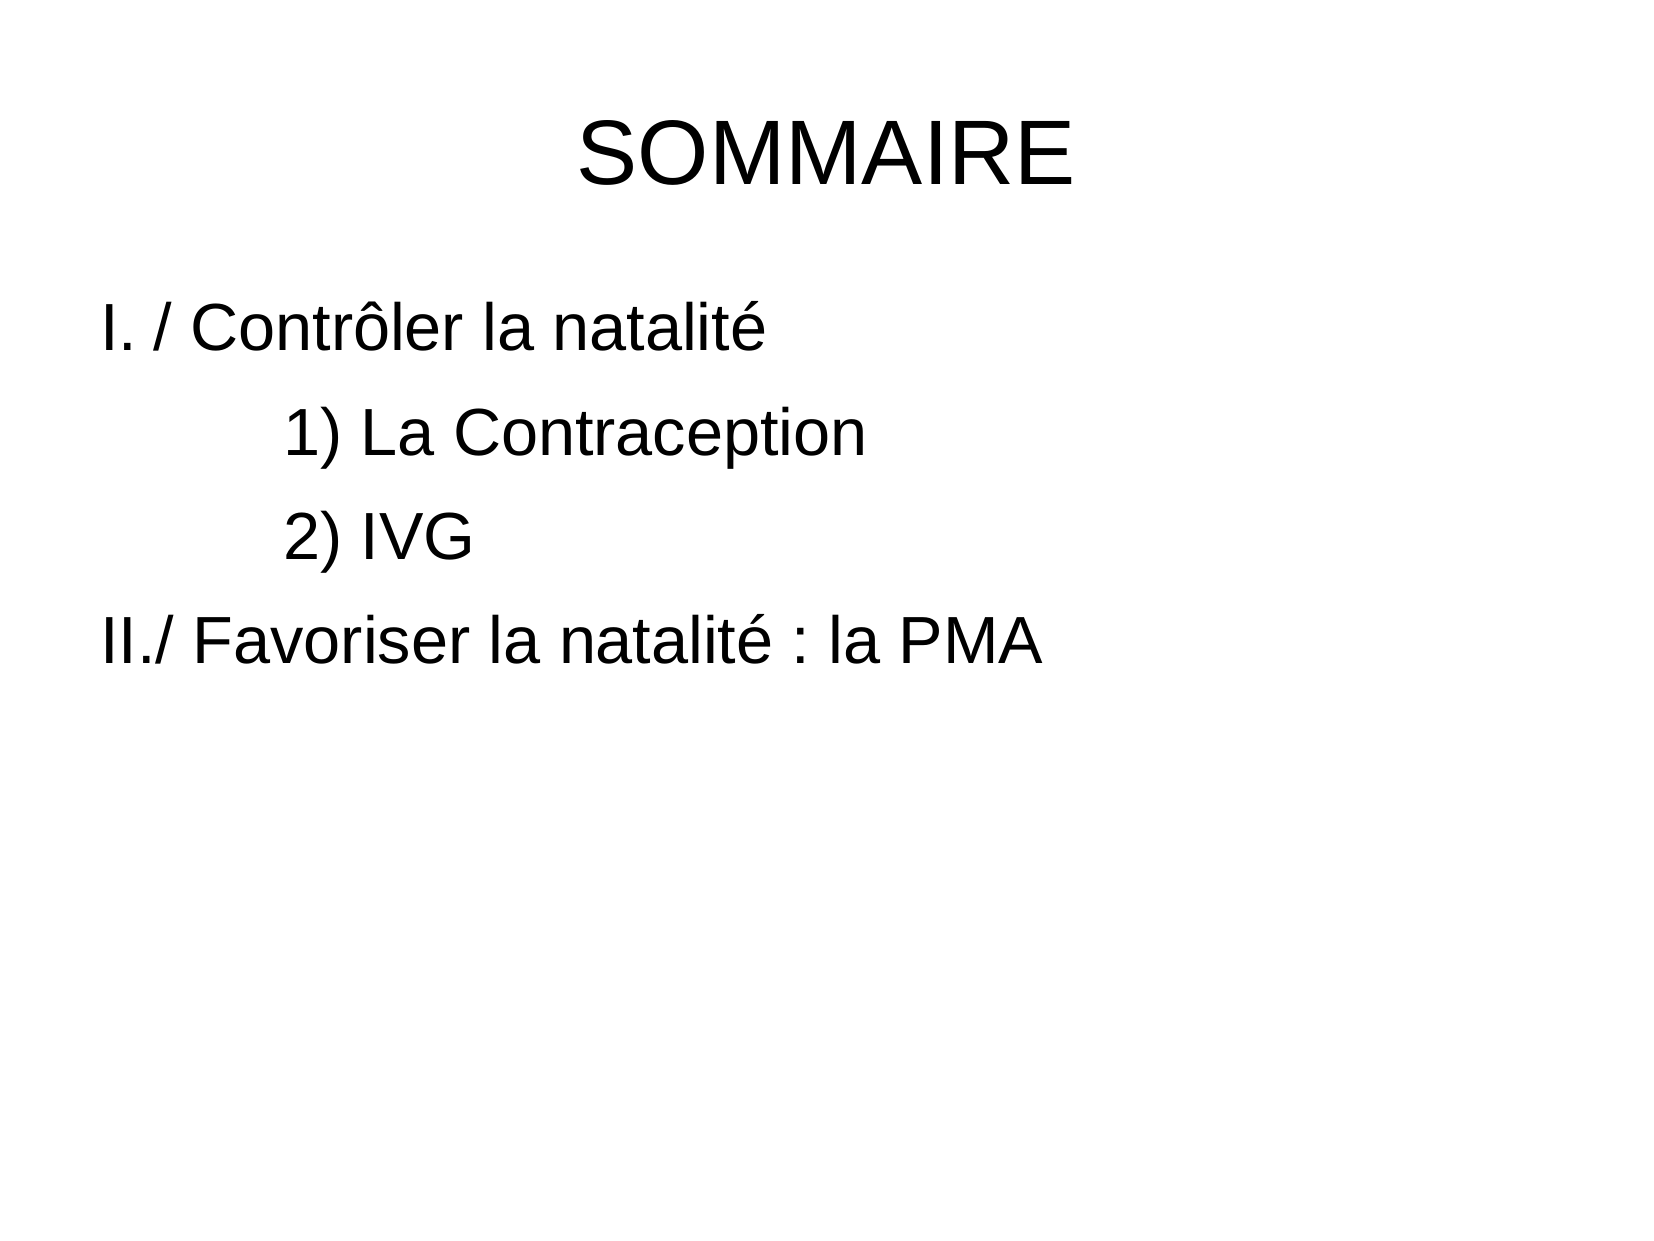

# SOMMAIRE
/ Contrôler la natalité
 1) La Contraception
 2) IVG
/ Favoriser la natalité : la PMA